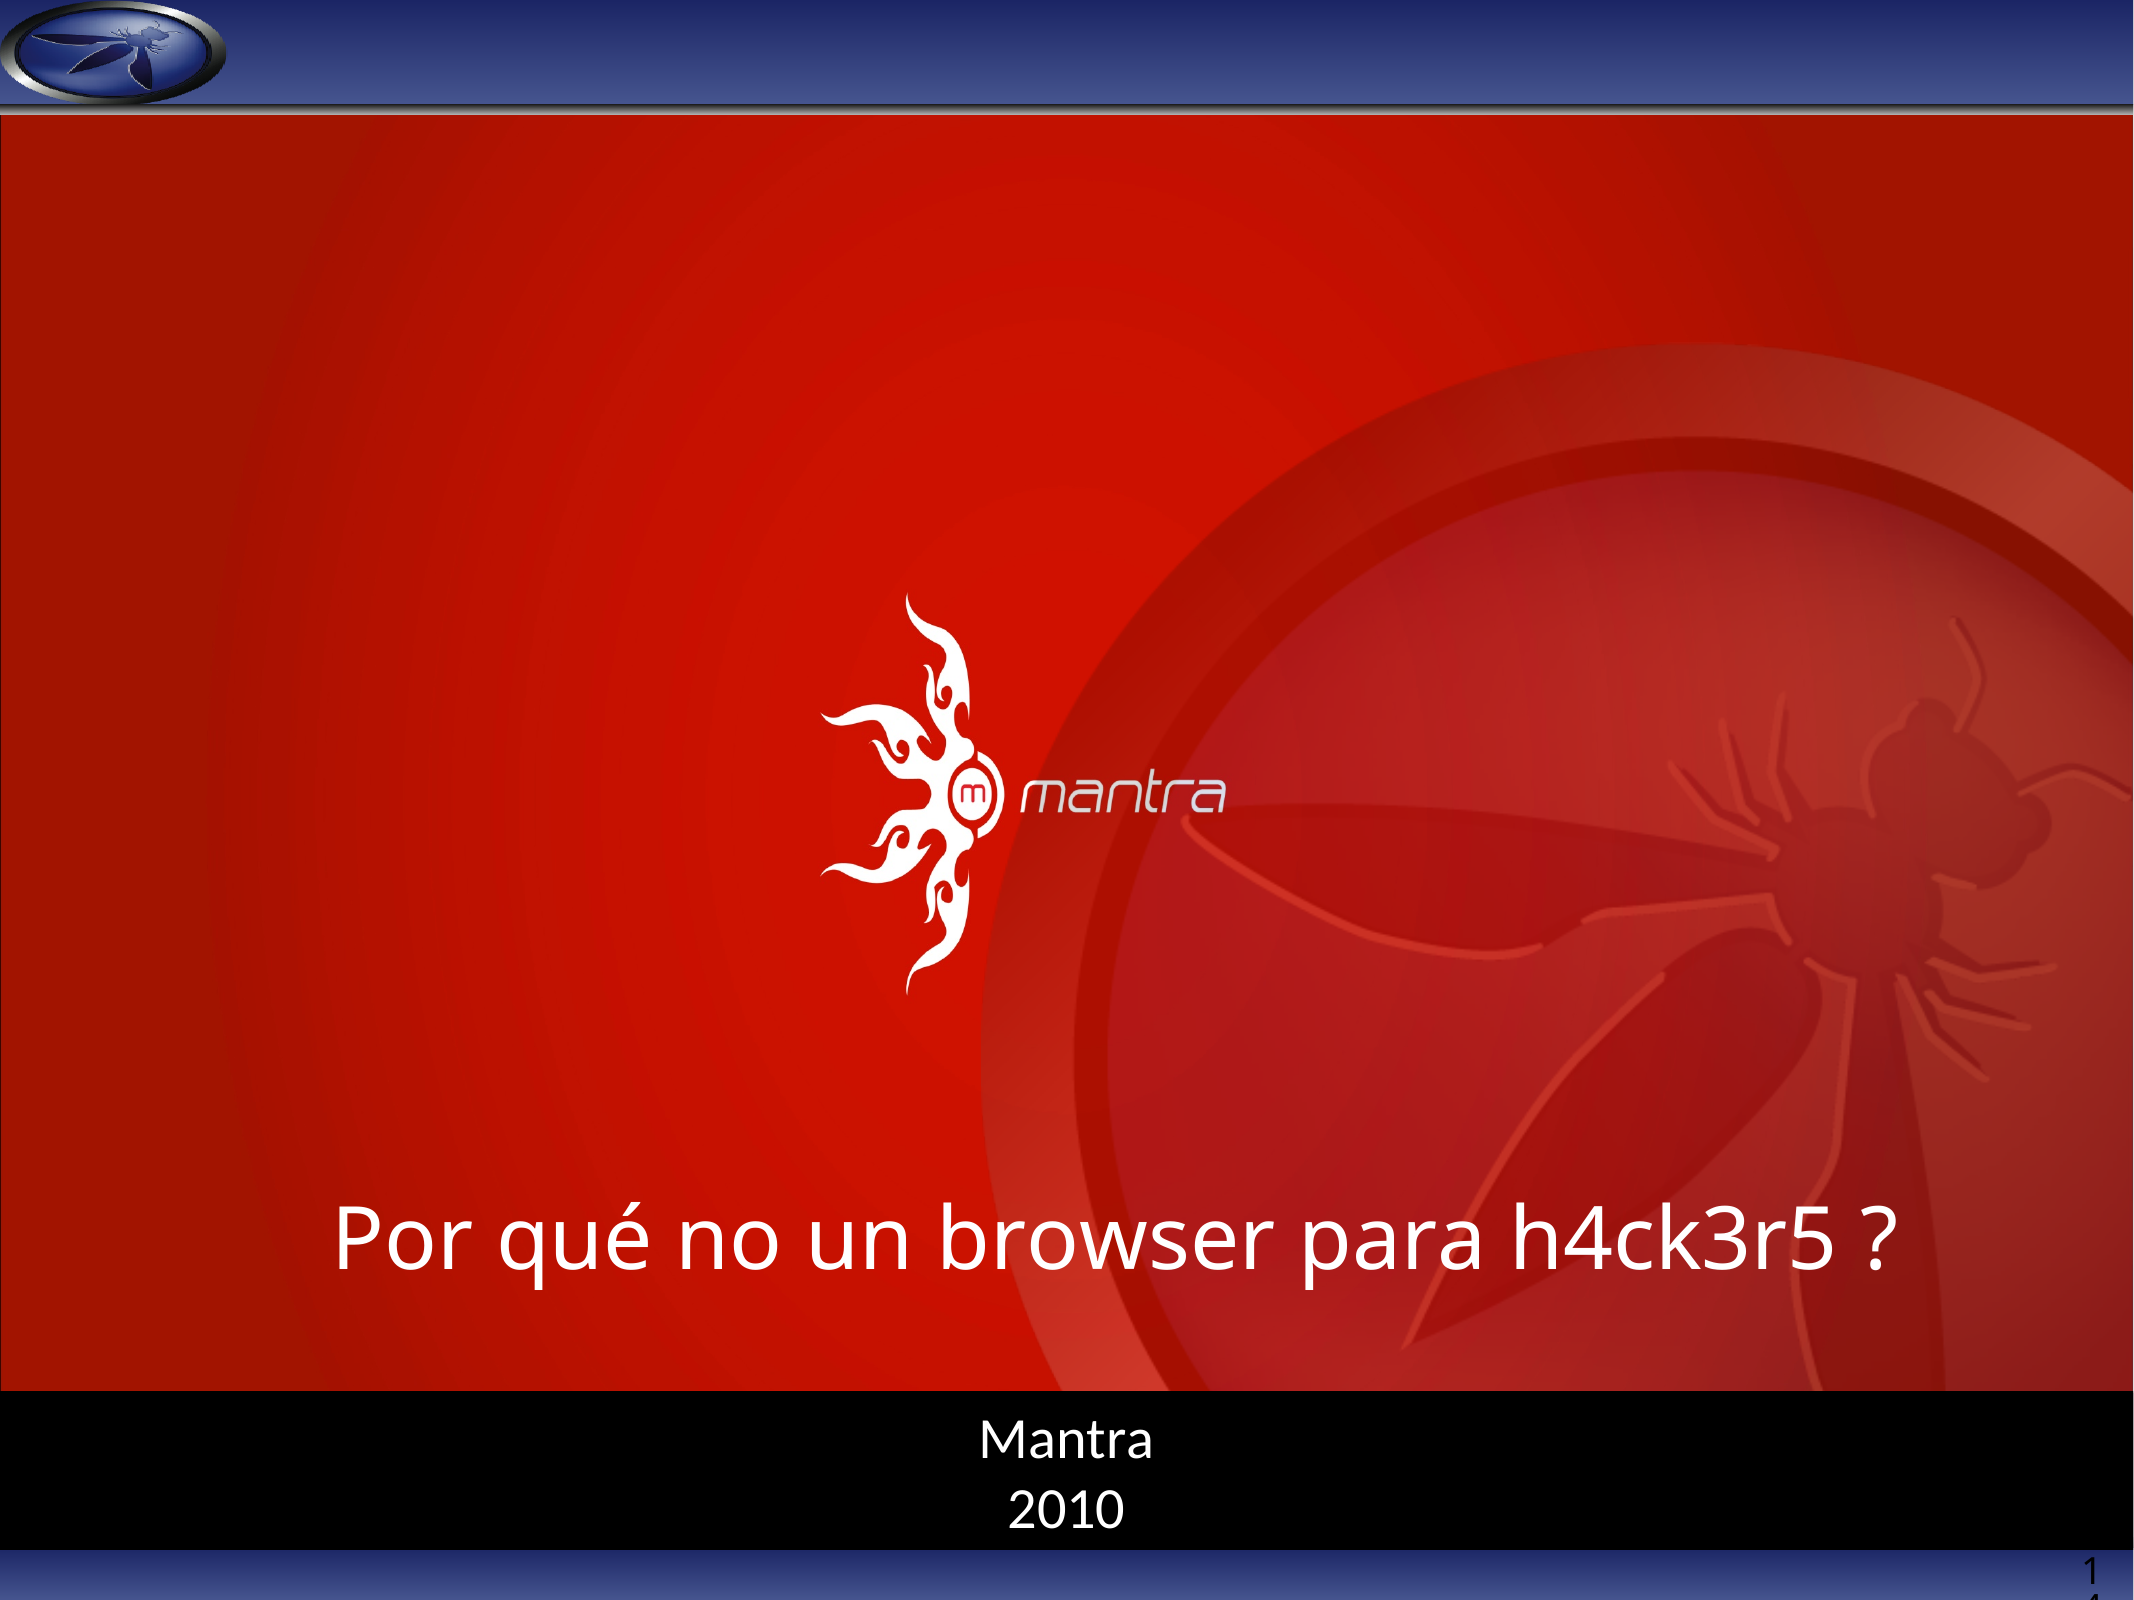

Por qué no un browser para h4ck3r5 ?
Mantra
2010